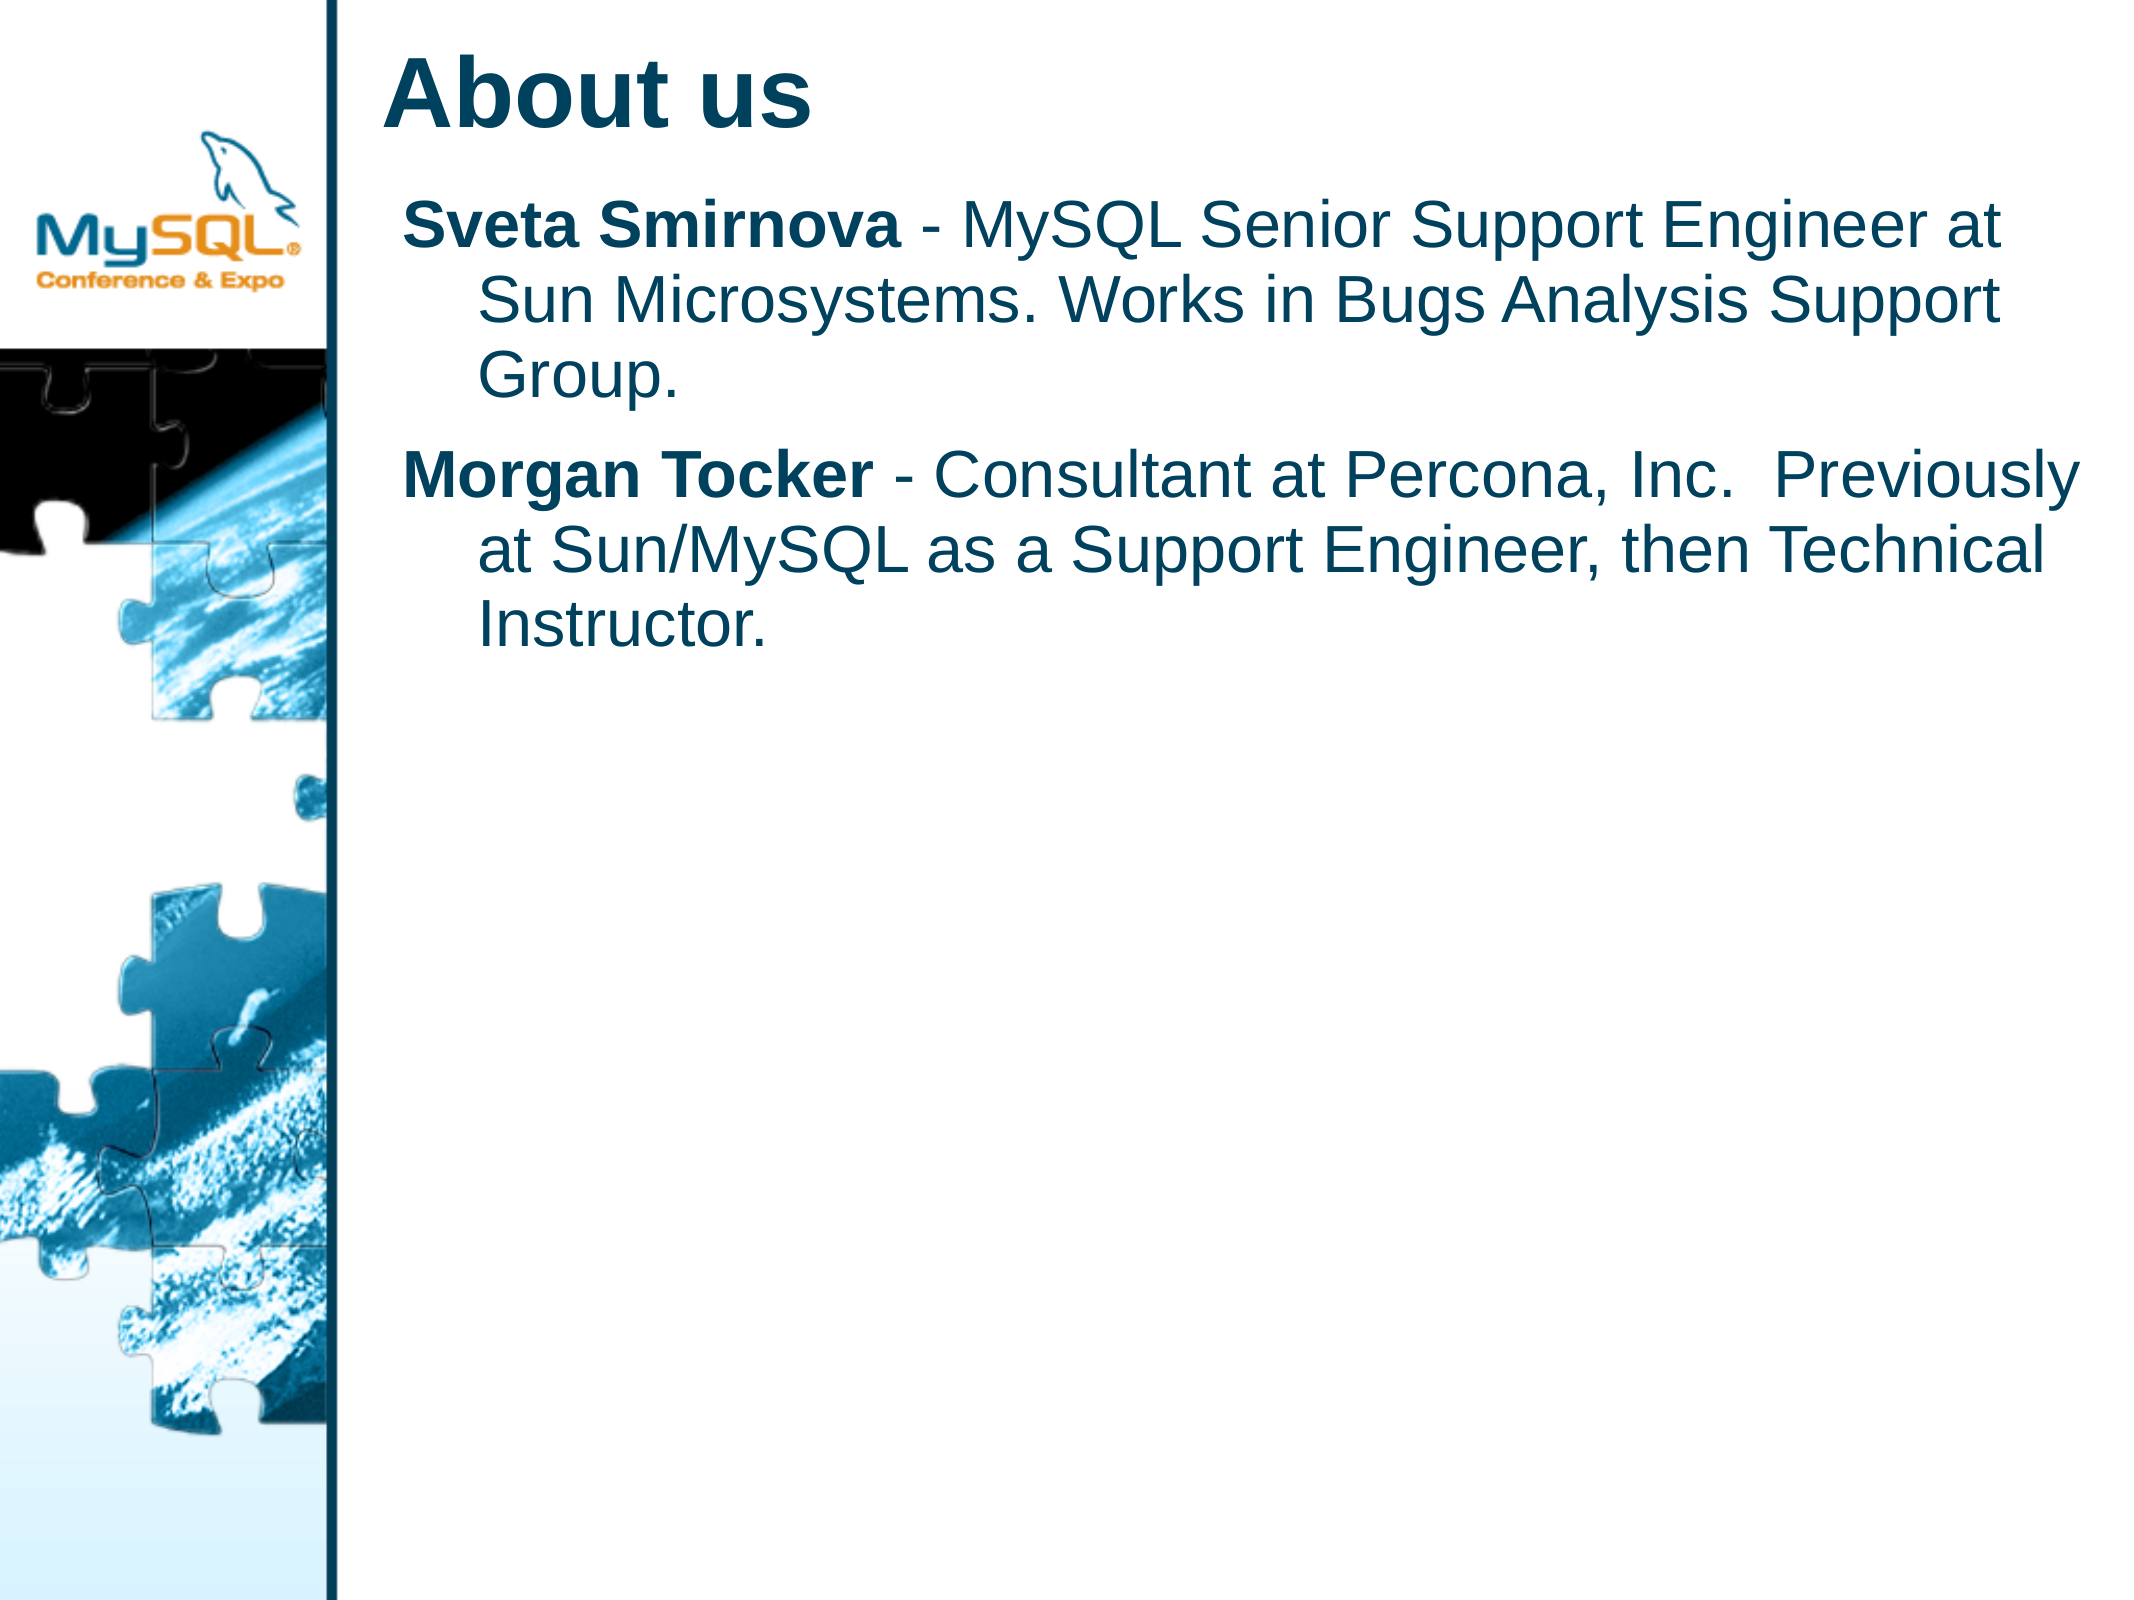

# About us
Sveta Smirnova - MySQL Senior Support Engineer at Sun Microsystems. Works in Bugs Analysis Support Group.
Morgan Tocker - Consultant at Percona, Inc. Previously at Sun/MySQL as a Support Engineer, then Technical Instructor.